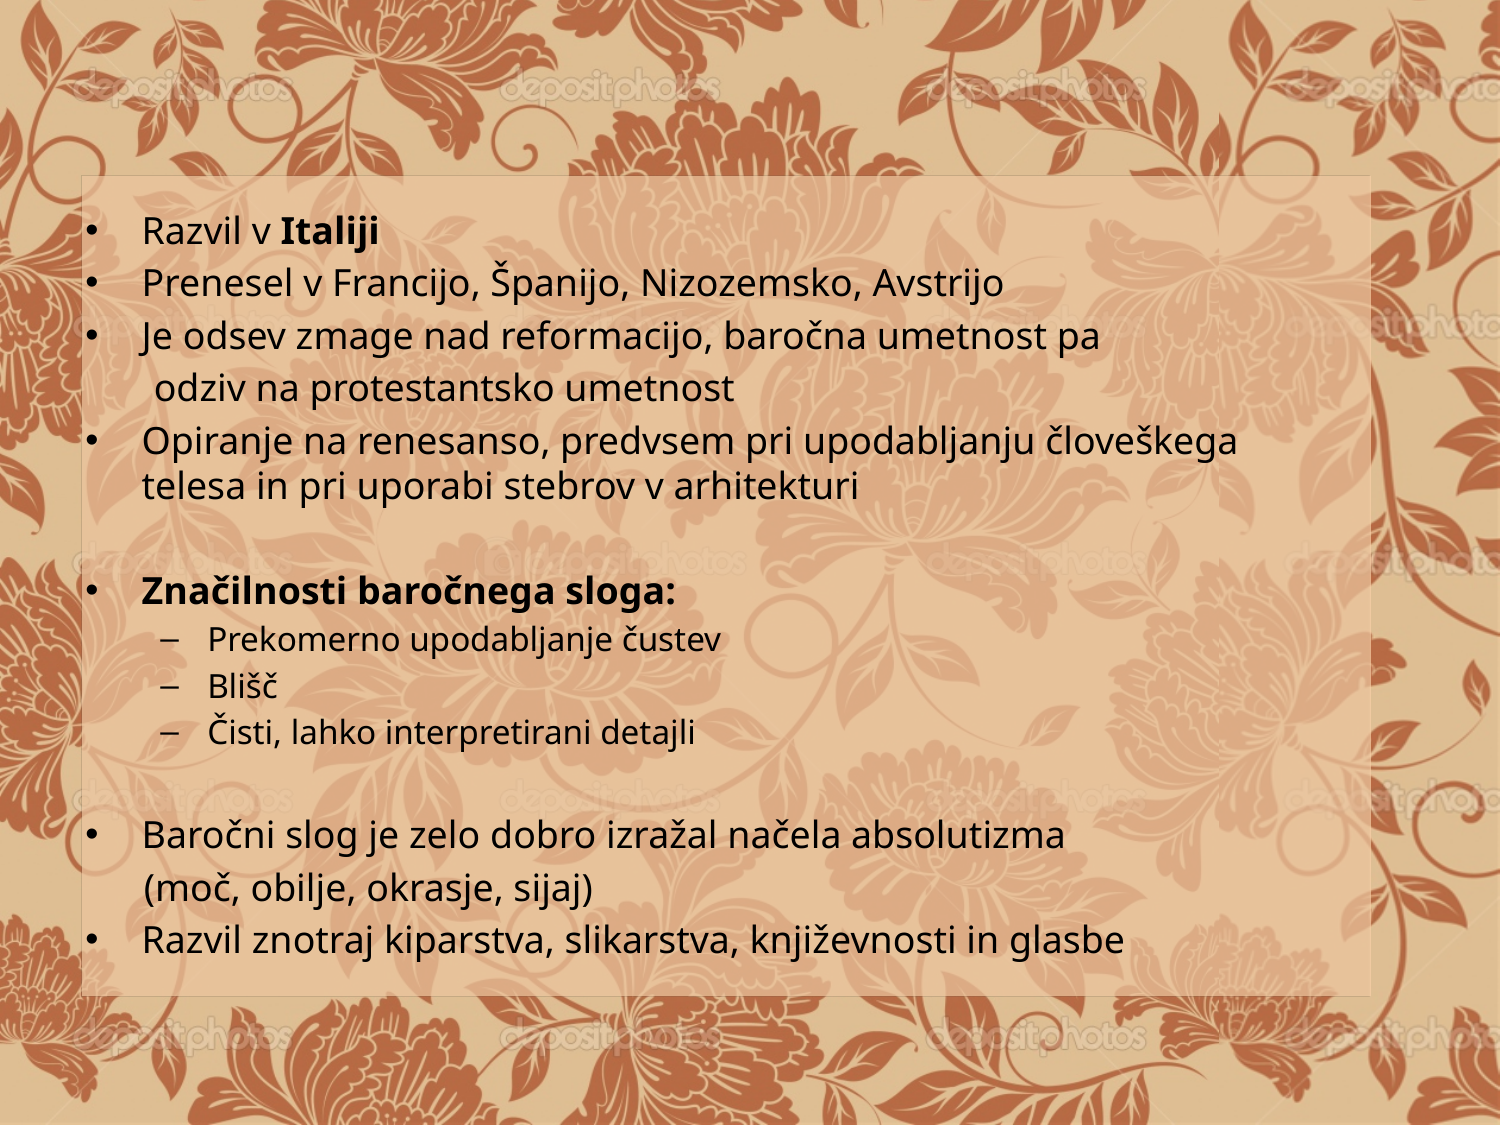

#
Razvil v Italiji
Prenesel v Francijo, Španijo, Nizozemsko, Avstrijo
Je odsev zmage nad reformacijo, baročna umetnost pa
 odziv na protestantsko umetnost
Opiranje na renesanso, predvsem pri upodabljanju človeškega telesa in pri uporabi stebrov v arhitekturi
Značilnosti baročnega sloga:
Prekomerno upodabljanje čustev
Blišč
Čisti, lahko interpretirani detajli
Baročni slog je zelo dobro izražal načela absolutizma
 (moč, obilje, okrasje, sijaj)
Razvil znotraj kiparstva, slikarstva, književnosti in glasbe